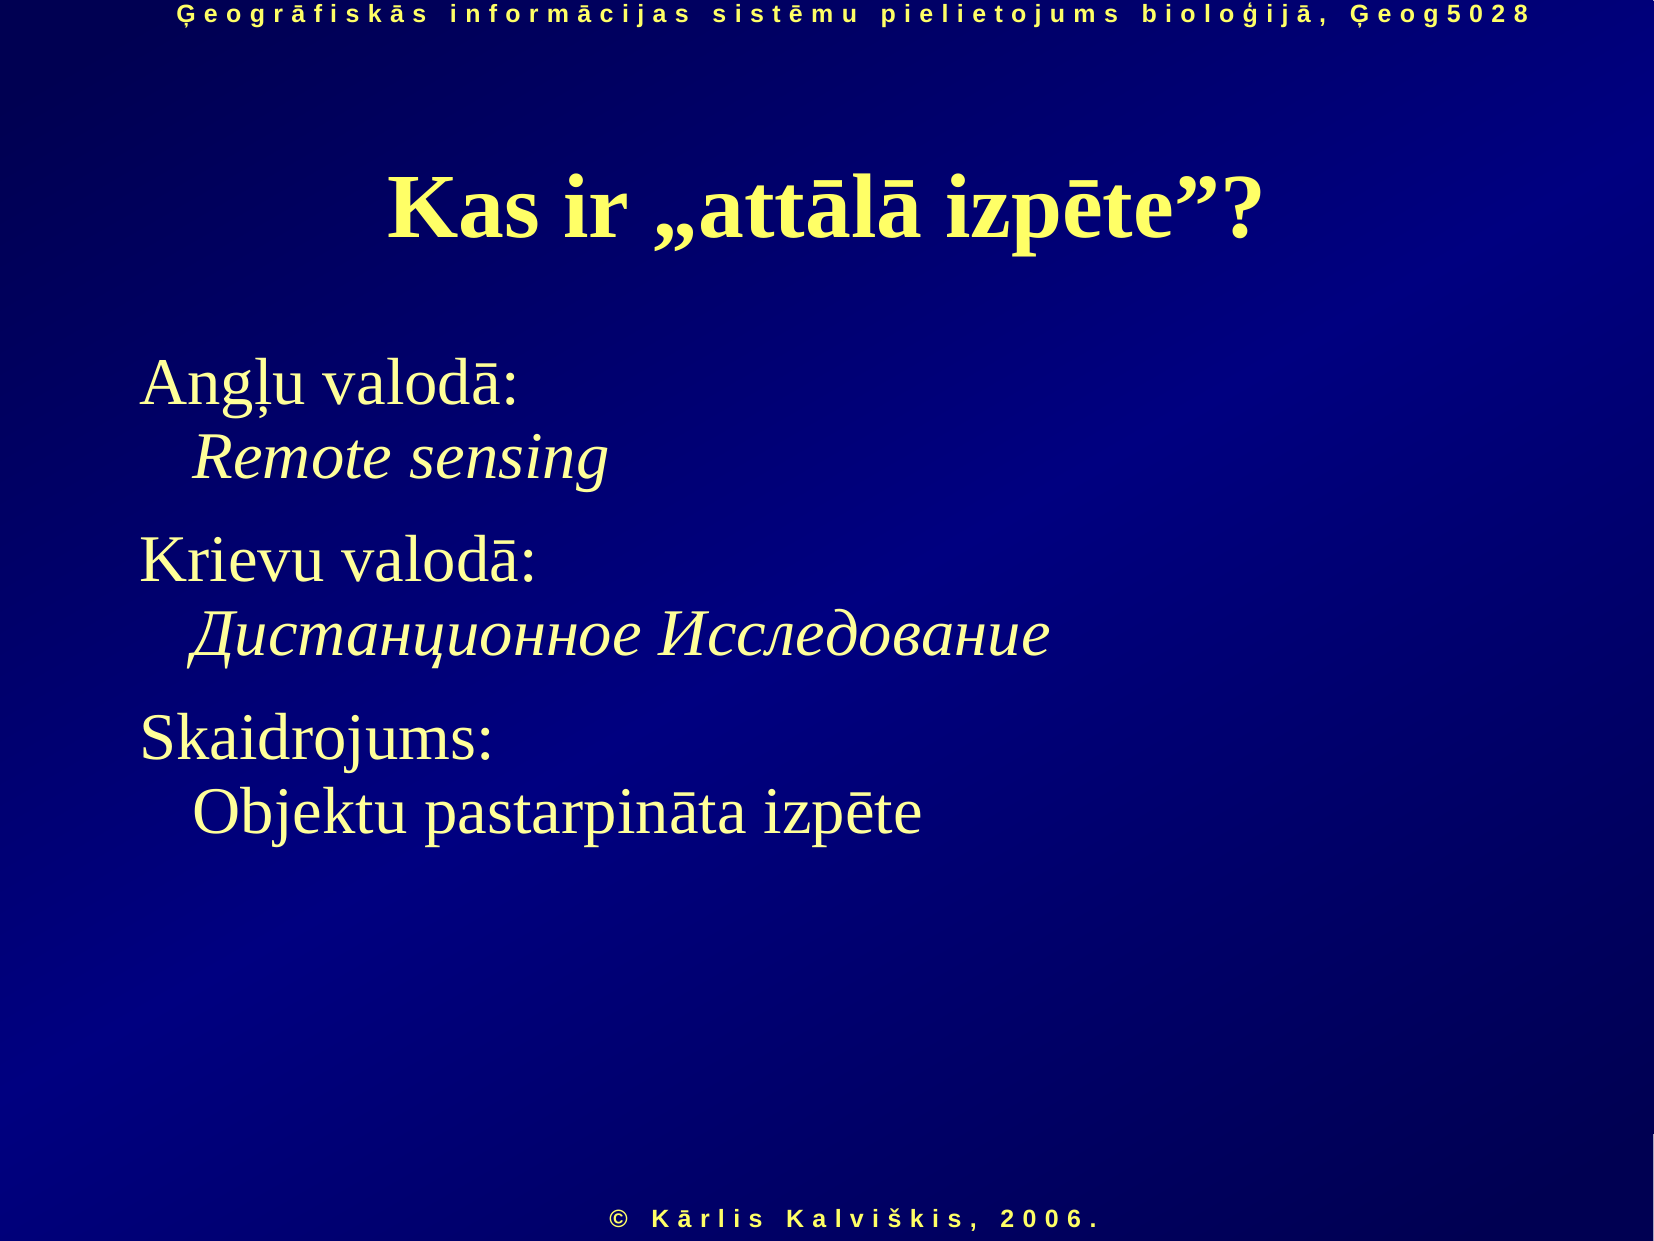

# Kas ir „attālā izpēte”?
Angļu valodā:
Remote sensing
Krievu valodā:
Дистанционное Исследование
Skaidrojums:
Objektu pastarpināta izpēte